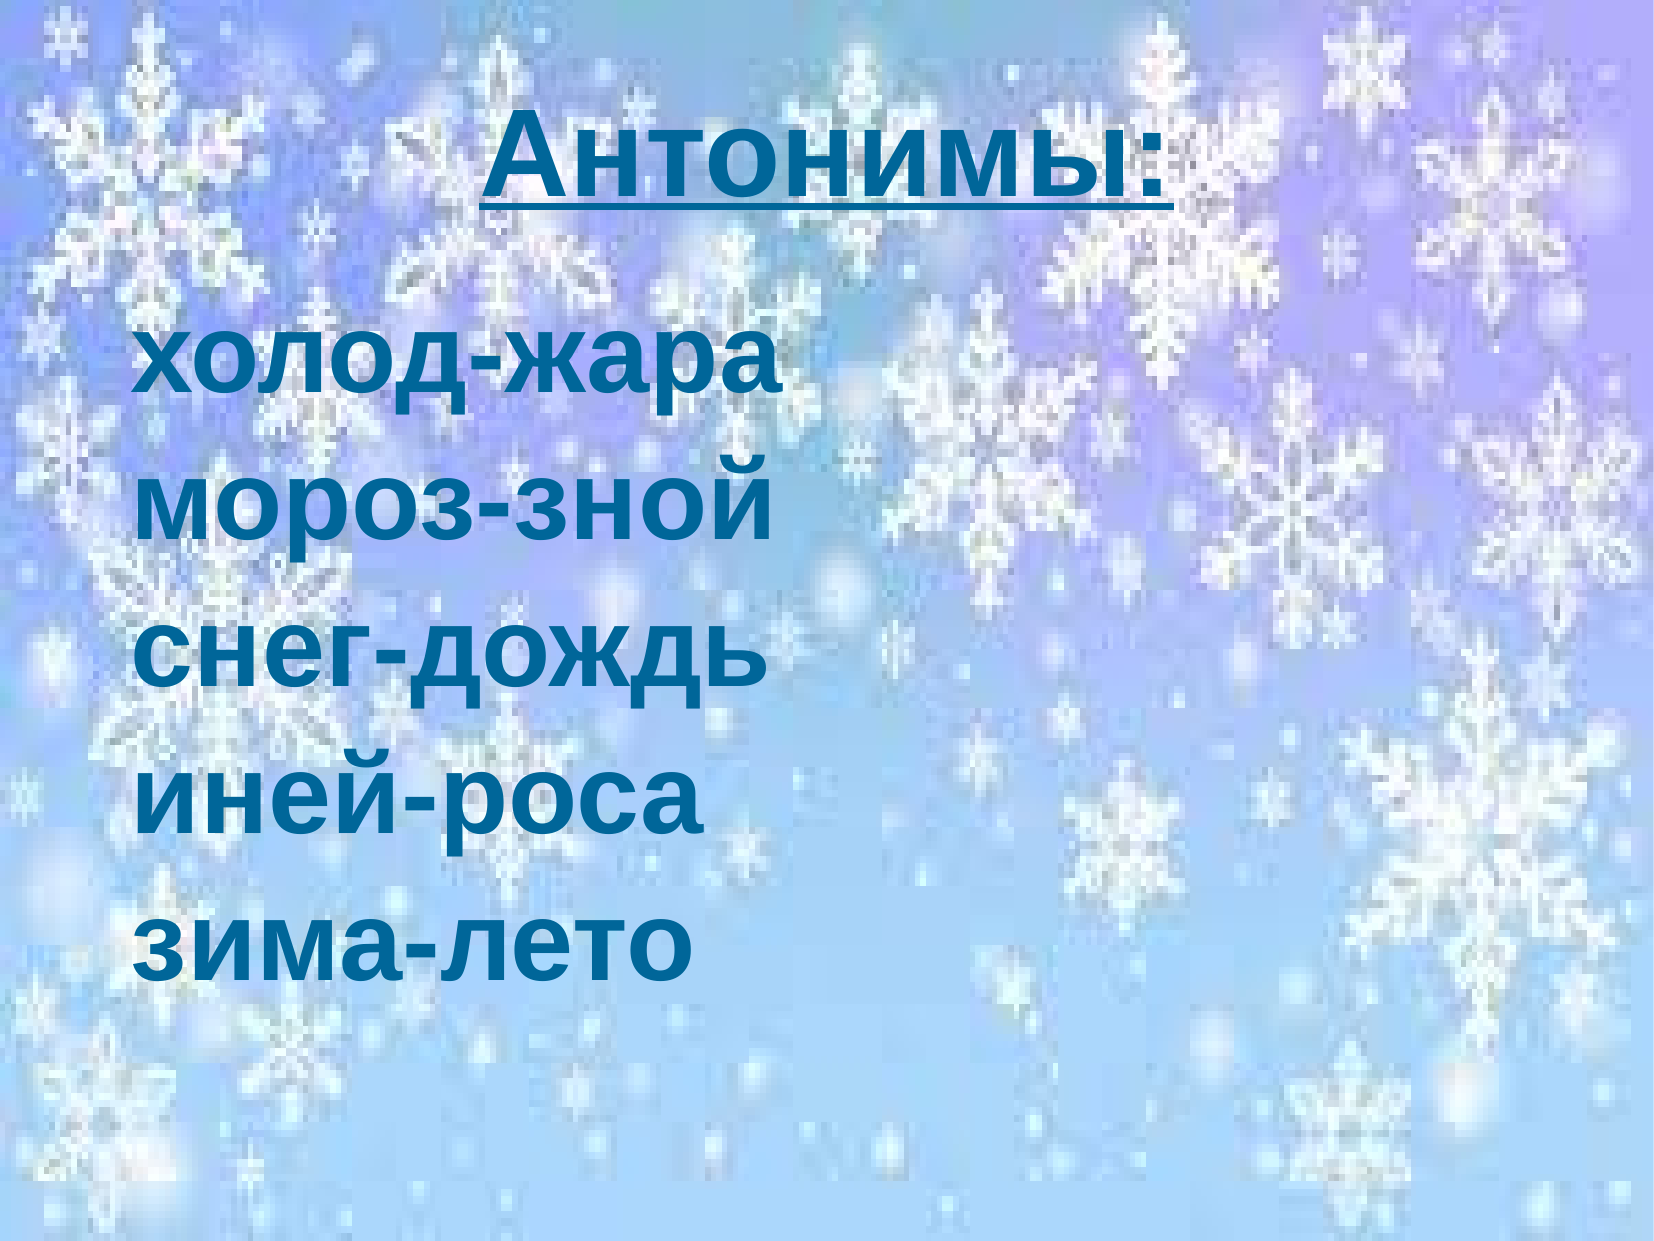

# Антонимы:
холод-жара
мороз-зной
снег-дождь
иней-роса
зима-лето